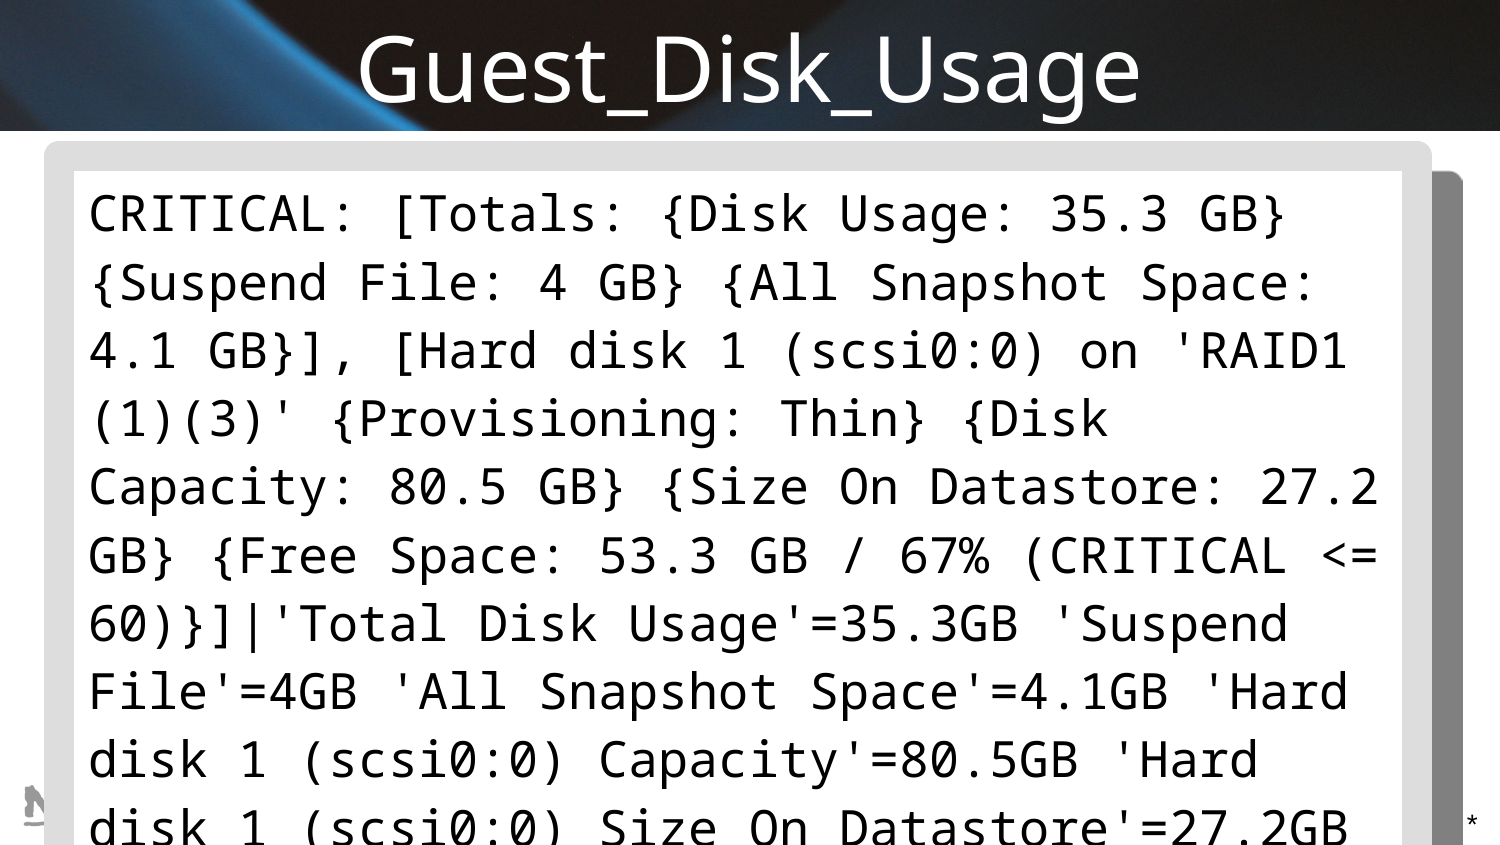

# Guest_Disk_Usage
Check the Disk Usage of a Guests' virtual disk(s)
	Returned as GB by default
	Returns overall usage of all virtual disks and well as individual virtual disk usage
	Includes provisioning type (Thin, Thick Eager, Thick Lazy), swap files, suspend files and
		snapshot files
	For Thin provisioned disks, you can trigger thresholds on how much free disk space there
		is remaining (<total virtual disk size> - <current size on datastore>)
	Disk Total threshold is triggered on the overall total, not each individual disk
Required Arguments:
	--guest
Optional Arguments:
	--reporting_si Disk_Size:<Bytes>
	--warning and --critical disk_free:<Bytes>, disk_total:<Bytes>
box293_check_vmware.pl --check Guest_Disk_Usage --server 192.168.1.211 --guest "Windows 8 Development" --critical disk_free:60
CRITICAL: [Totals: {Disk Usage: 35.3 GB} {Suspend File: 4 GB} {All Snapshot Space: 4.1 GB}], [Hard disk 1 (scsi0:0) on 'RAID1 (1)(3)' {Provisioning: Thin} {Disk Capacity: 80.5 GB} {Size On Datastore: 27.2 GB} {Free Space: 53.3 GB / 67% (CRITICAL <= 60)}]|'Total Disk Usage'=35.3GB 'Suspend File'=4GB 'All Snapshot Space'=4.1GB 'Hard disk 1 (scsi0:0) Capacity'=80.5GB 'Hard disk 1 (scsi0:0) Size On Datastore'=27.2GB 'Hard disk 1 (scsi0:0) Free Space'=53.3GB;;60
CRITICAL: [Totals: {Disk Usage: 35.3 GB} {Suspend File: 4 GB} {All Snapshot Space: 4.1 GB}], [Hard disk 1 (scsi0:0) on 'RAID1 (1)(3)' {Provisioning: Thin} {Disk Capacity: 80.5 GB} {Size On Datastore: 27.2 GB} {Free Space: 53.3 GB / 67% (CRITICAL <= 60)}]|'Total Disk Usage'=35.3GB 'Suspend File'=4GB 'All Snapshot Space'=4.1GB 'Hard disk 1 (scsi0:0) Capacity'=80.5GB 'Hard disk 1 (scsi0:0) Size On Datastore'=27.2GB 'Hard disk 1 (scsi0:0) Free Space'=53.3GB;;60
*